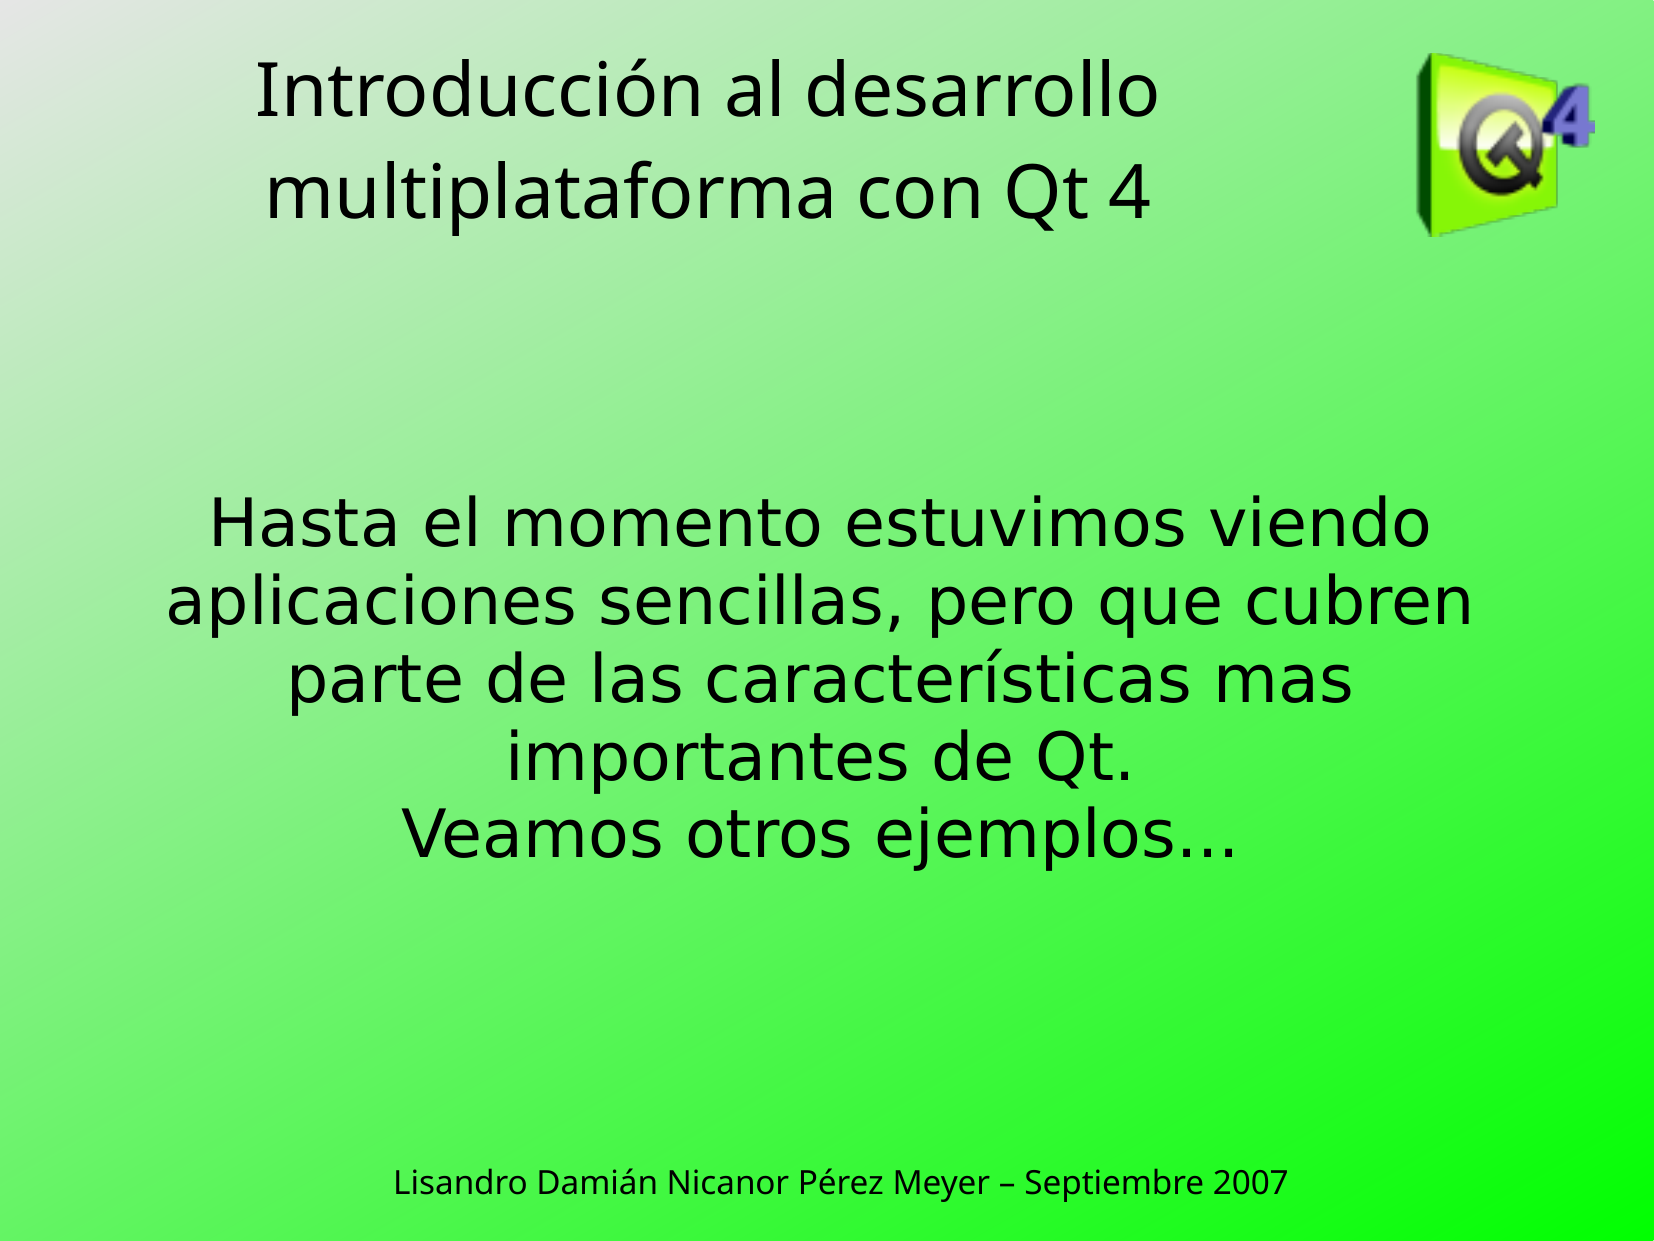

# Introducción al desarrollo multiplataforma con Qt 4
Hasta el momento estuvimos viendo aplicaciones sencillas, pero que cubren parte de las características mas importantes de Qt.
Veamos otros ejemplos...
Lisandro Damián Nicanor Pérez Meyer – Septiembre 2007